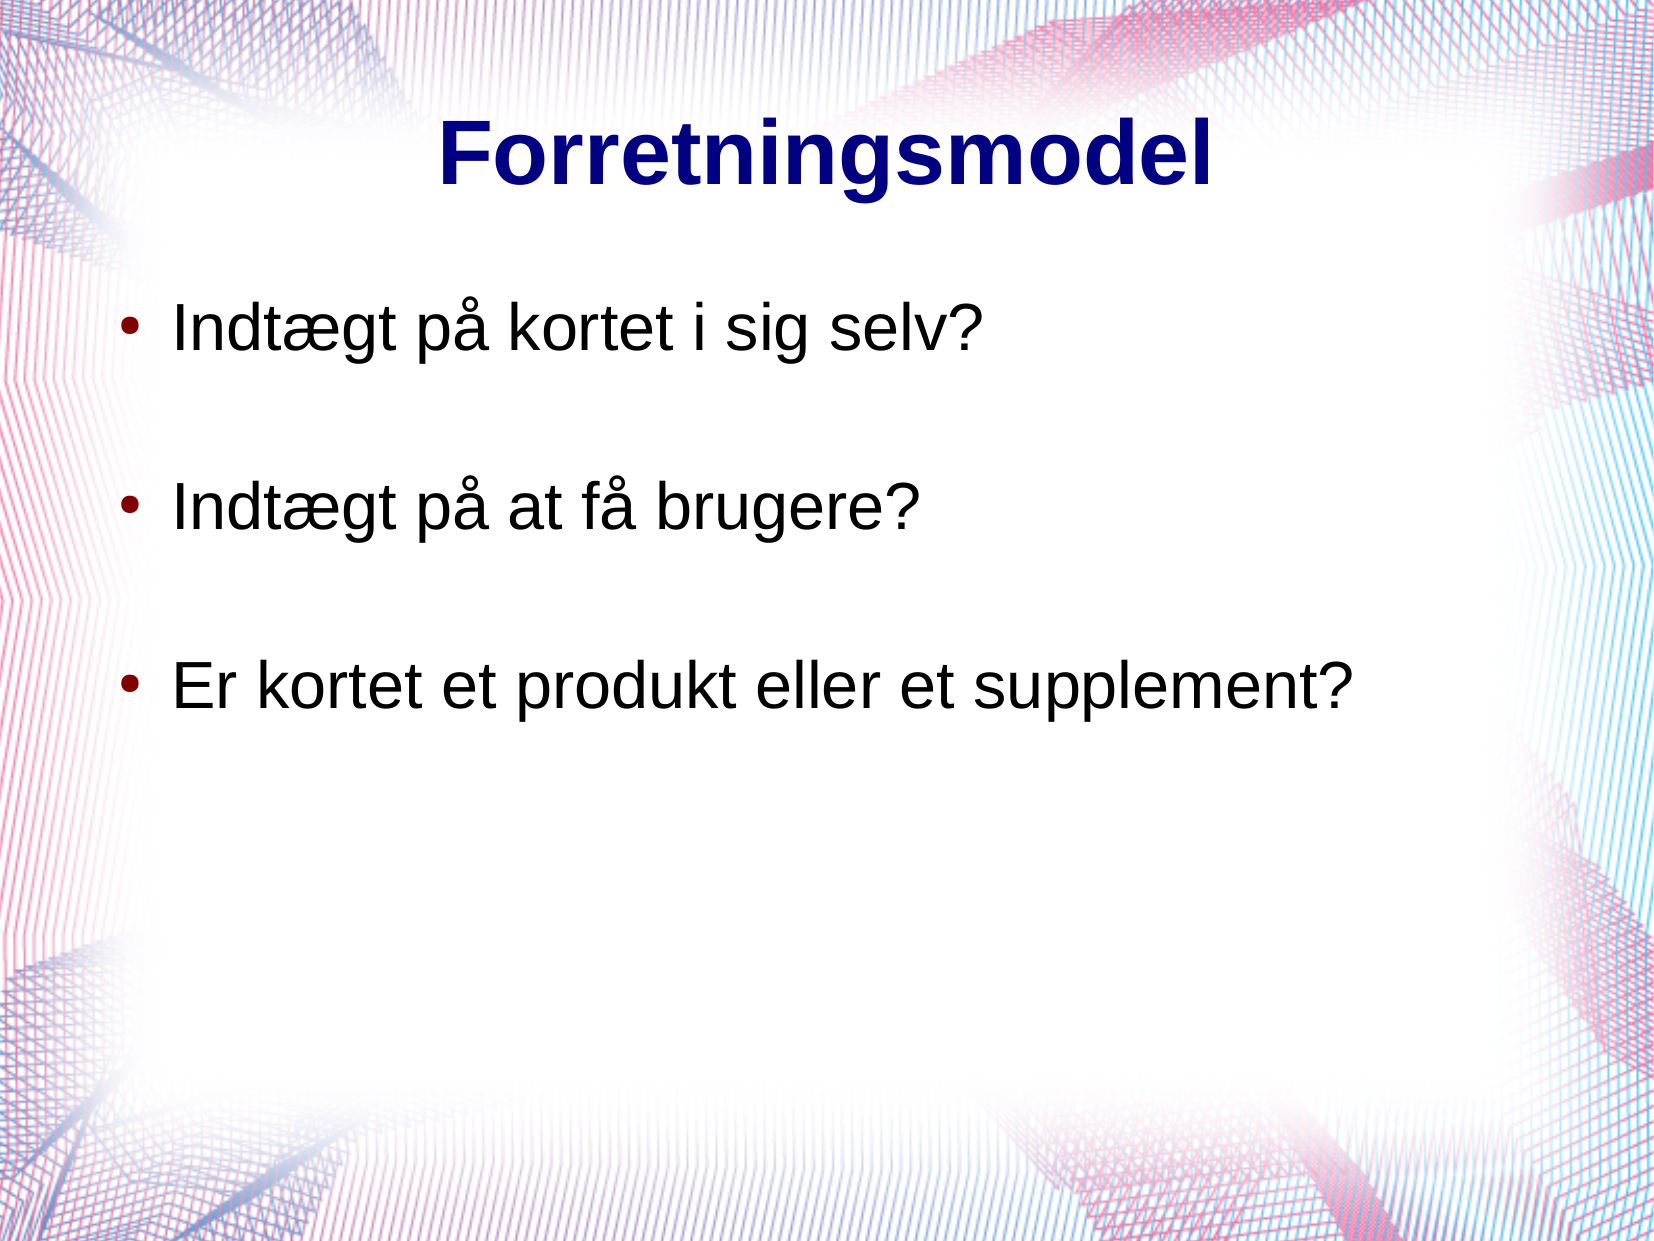

# Forretningsmodel
Indtægt på kortet i sig selv?
Indtægt på at få brugere?
Er kortet et produkt eller et supplement?